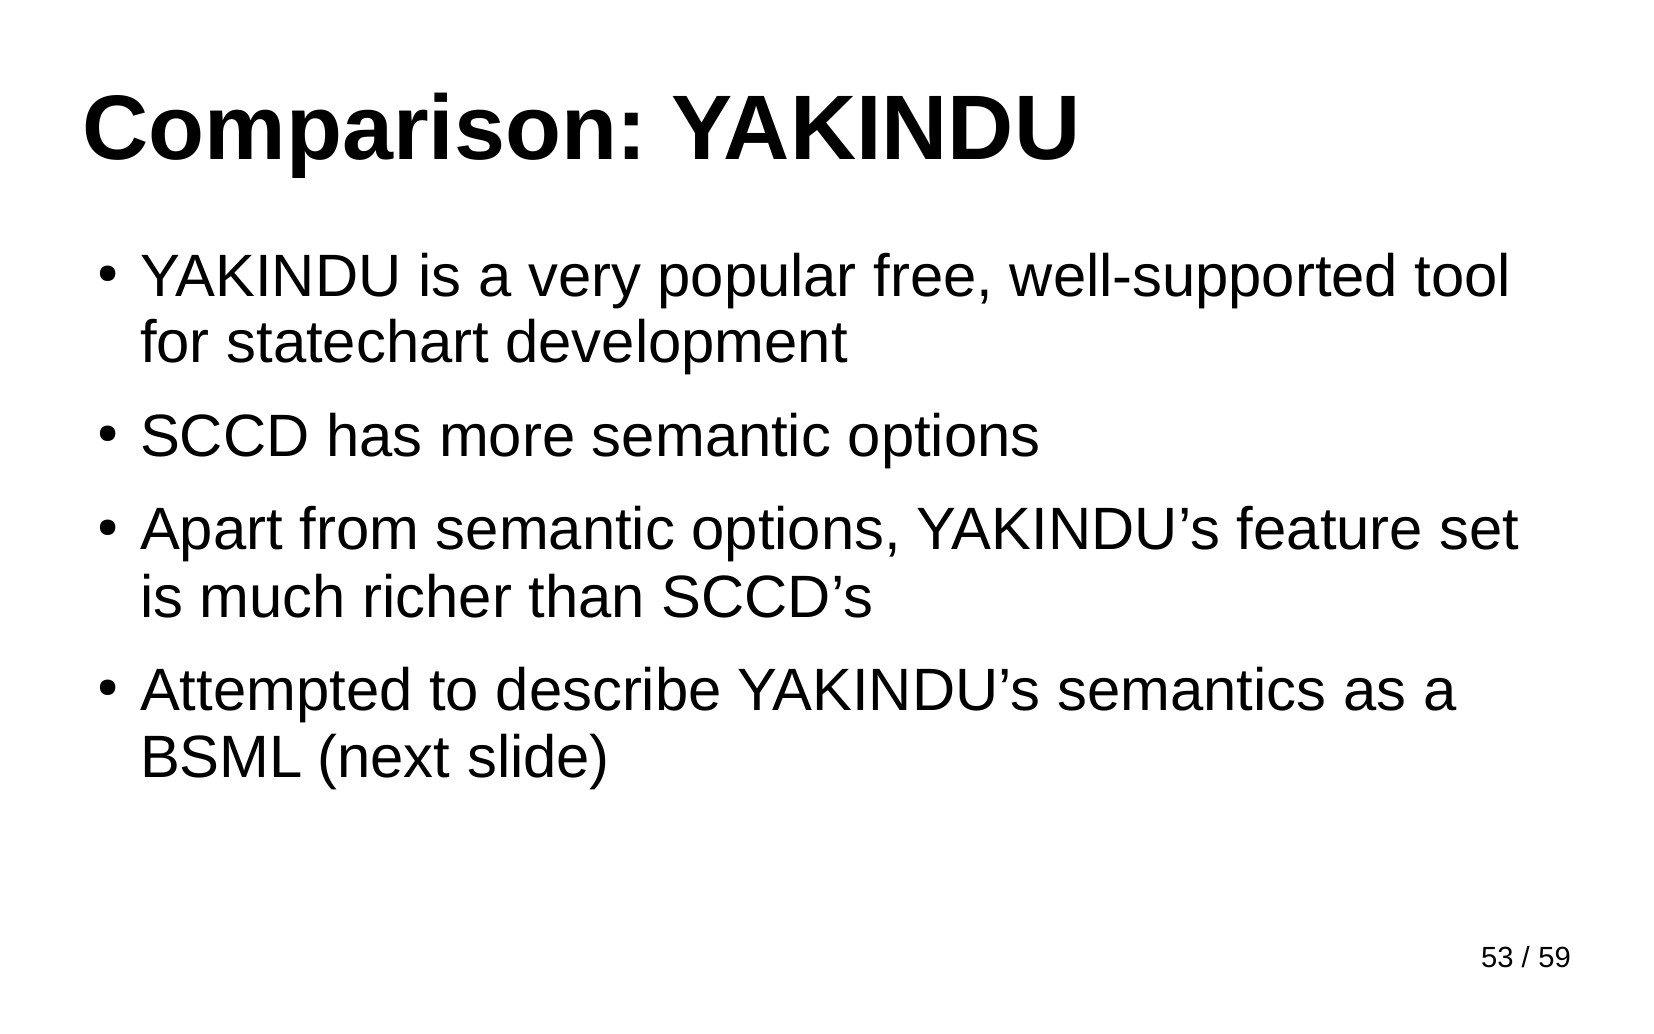

# Comparison: YAKINDU
YAKINDU is a very popular free, well-supported tool for statechart development
SCCD has more semantic options
Apart from semantic options, YAKINDU’s feature set is much richer than SCCD’s
Attempted to describe YAKINDU’s semantics as a BSML (next slide)
53